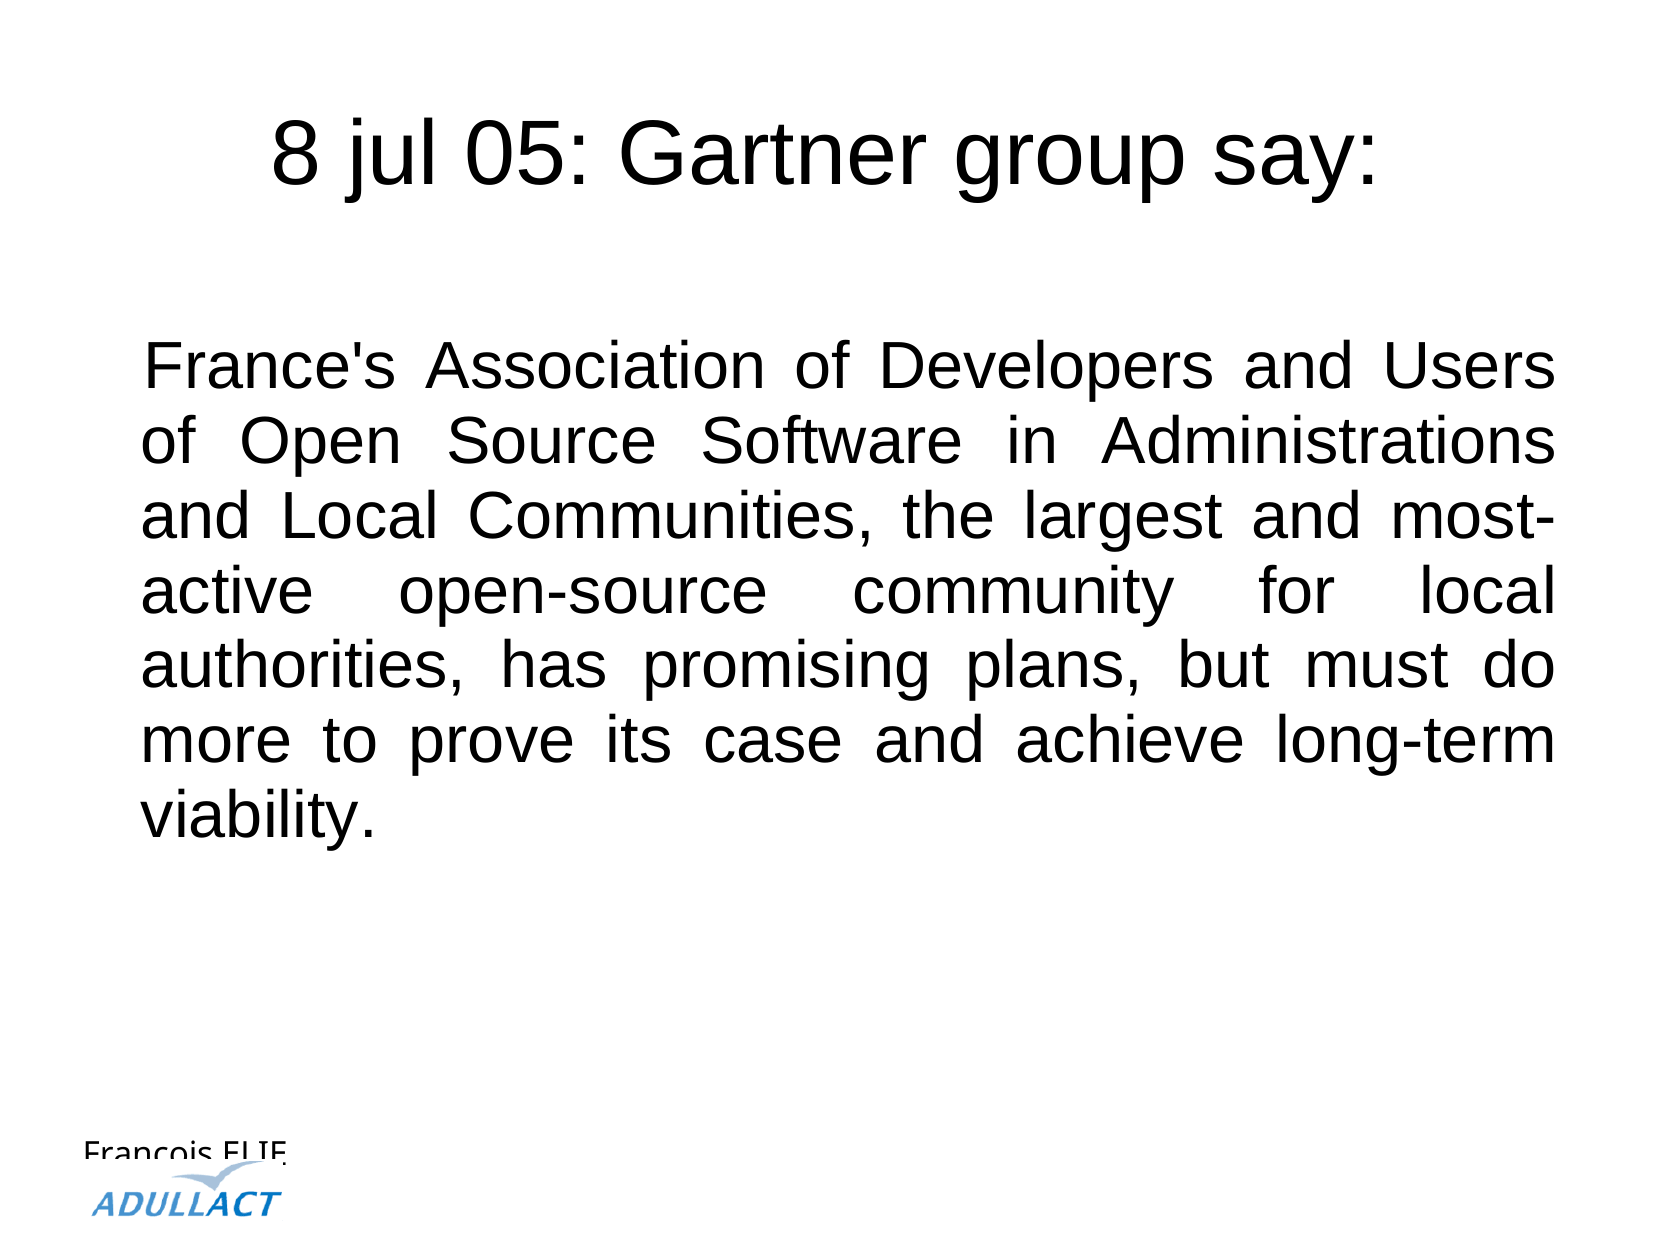

# 8 jul 05: Gartner group say:
France's Association of Developers and Users of Open Source Software in Administrations and Local Communities, the largest and most-active open-source community for local authorities, has promising plans, but must do more to prove its case and achieve long-term viability.